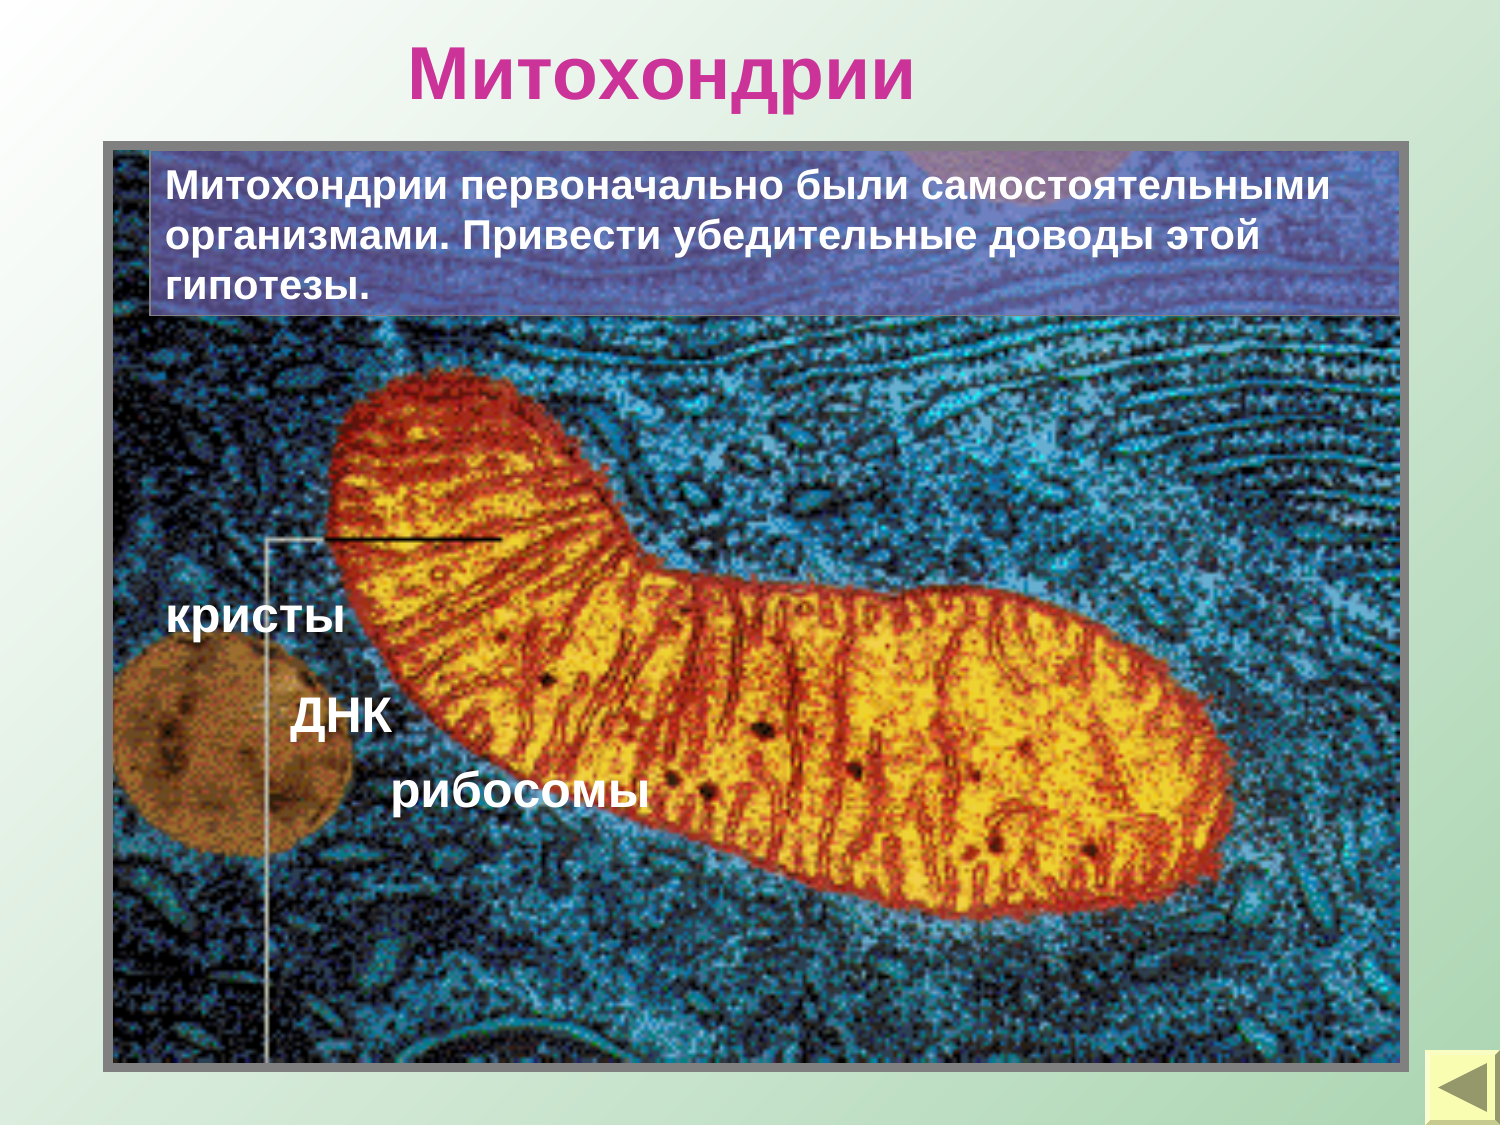

Митохондрии
Митохондрии первоначально были самостоятельными организмами. Привести убедительные доводы этой гипотезы.
кристы
ДНК
рибосомы
15